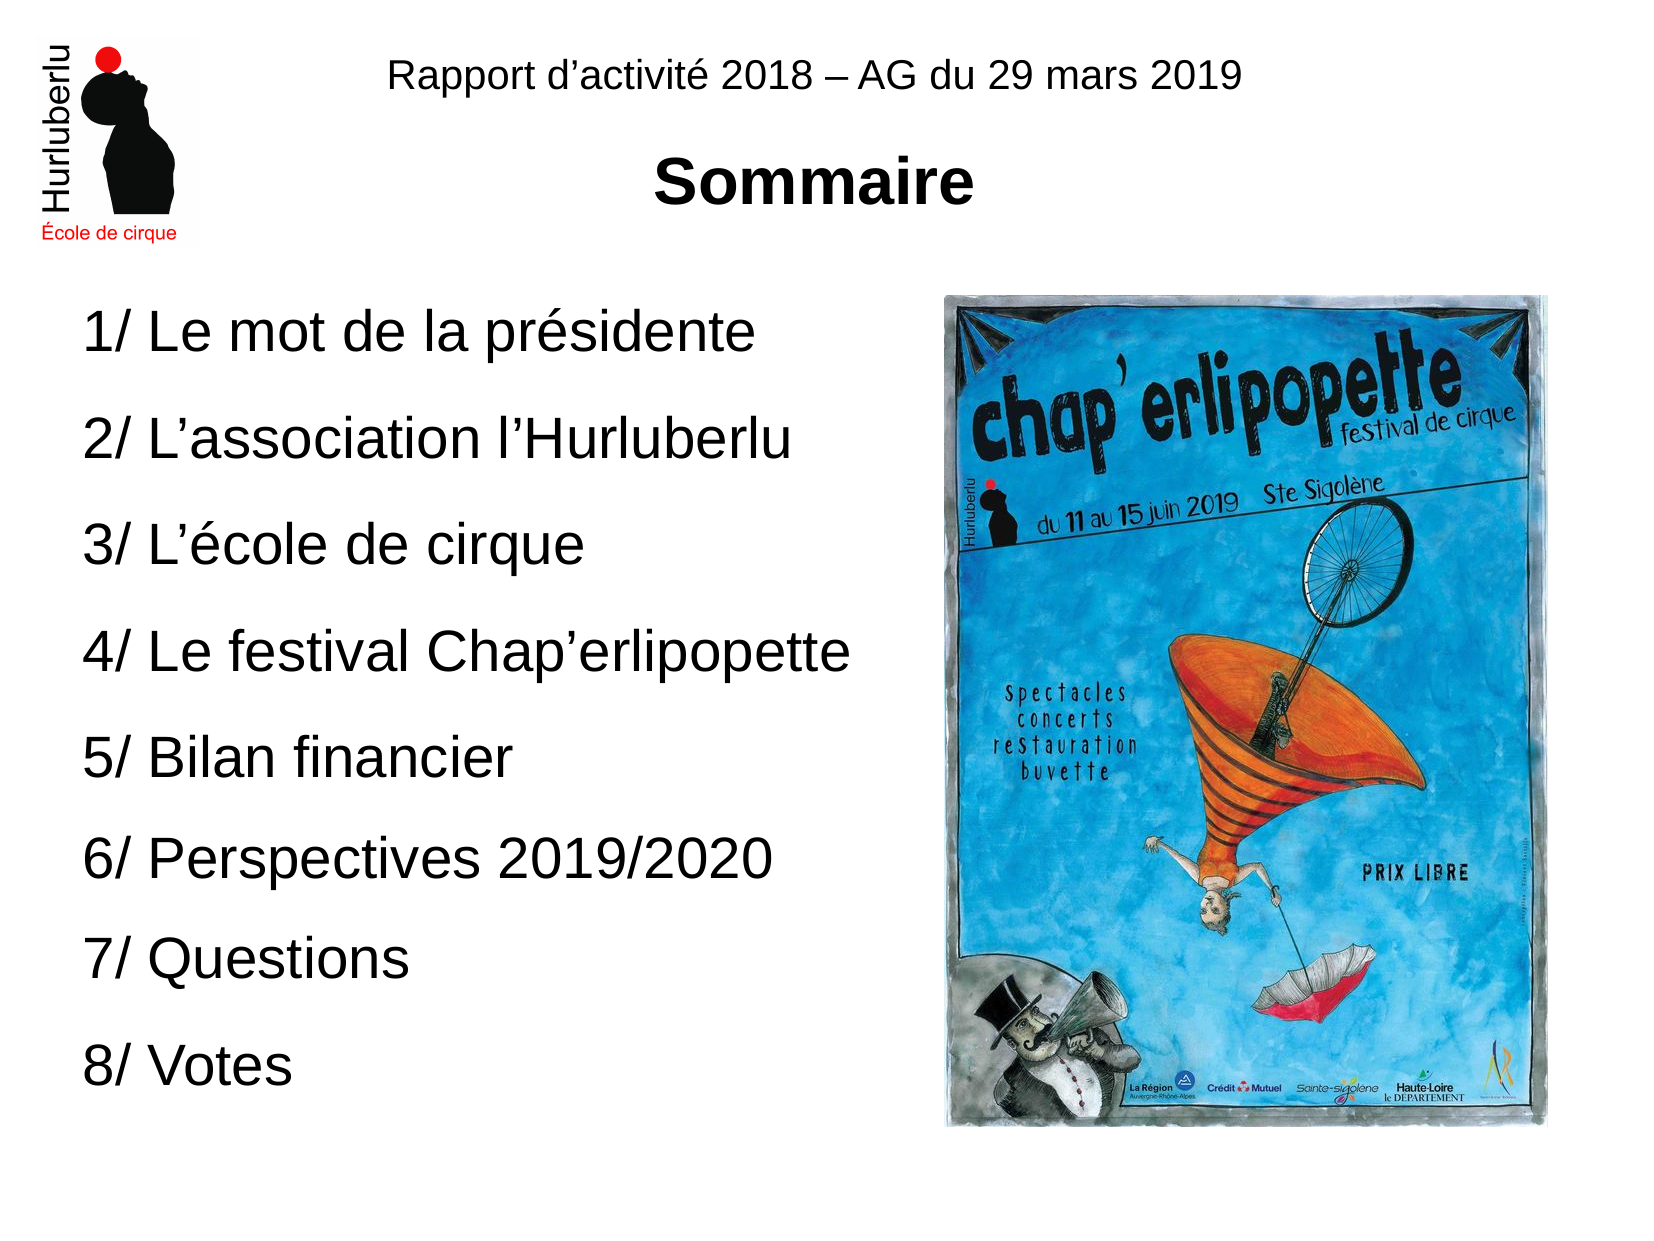

# Rapport d’activité 2018 – AG du 29 mars 2019 Sommaire
1/ Le mot de la présidente
2/ L’association l’Hurluberlu
3/ L’école de cirque
4/ Le festival Chap’erlipopette
5/ Bilan financier
6/ Perspectives 2019/2020
7/ Questions
8/ Votes